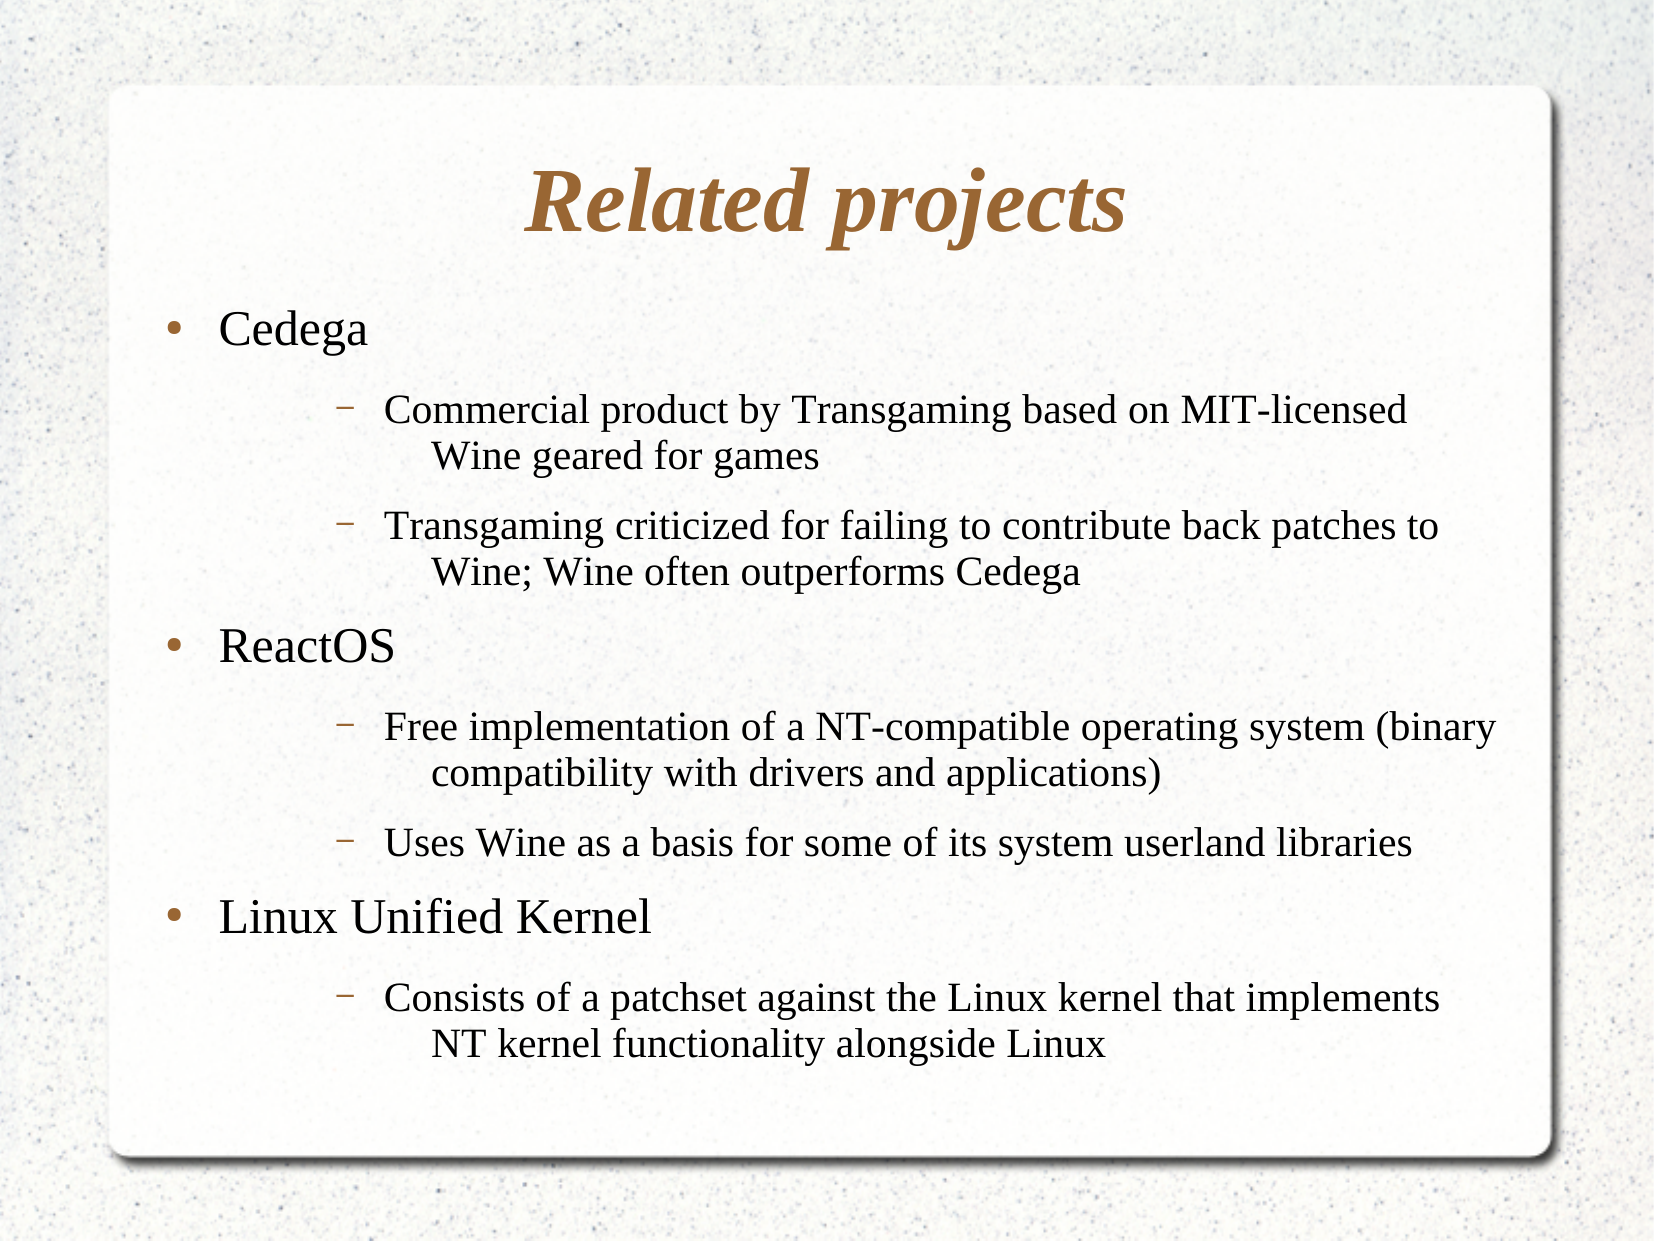

# Related projects
Cedega
Commercial product by Transgaming based on MIT-licensed Wine geared for games
Transgaming criticized for failing to contribute back patches to Wine; Wine often outperforms Cedega
ReactOS
Free implementation of a NT-compatible operating system (binary compatibility with drivers and applications)
Uses Wine as a basis for some of its system userland libraries
Linux Unified Kernel
Consists of a patchset against the Linux kernel that implements NT kernel functionality alongside Linux